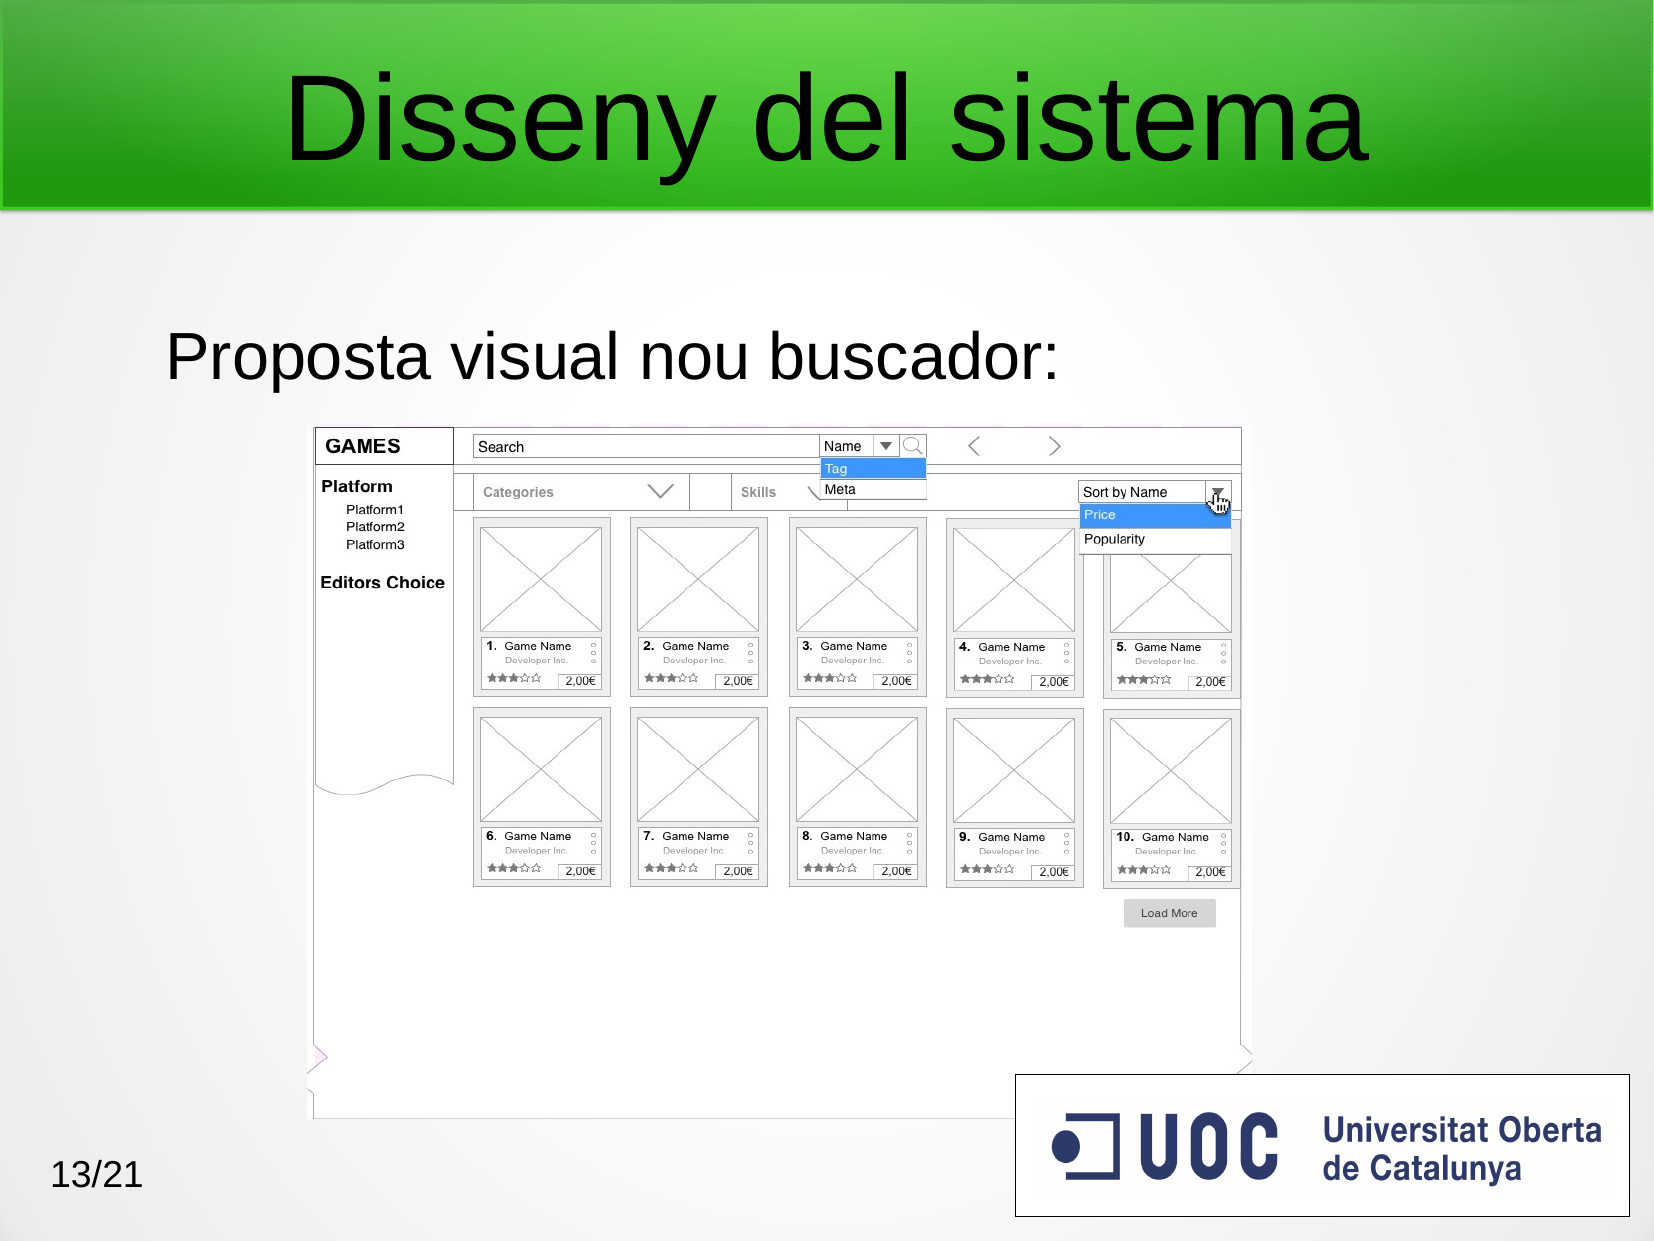

# Disseny del sistema
Proposta visual nou buscador: